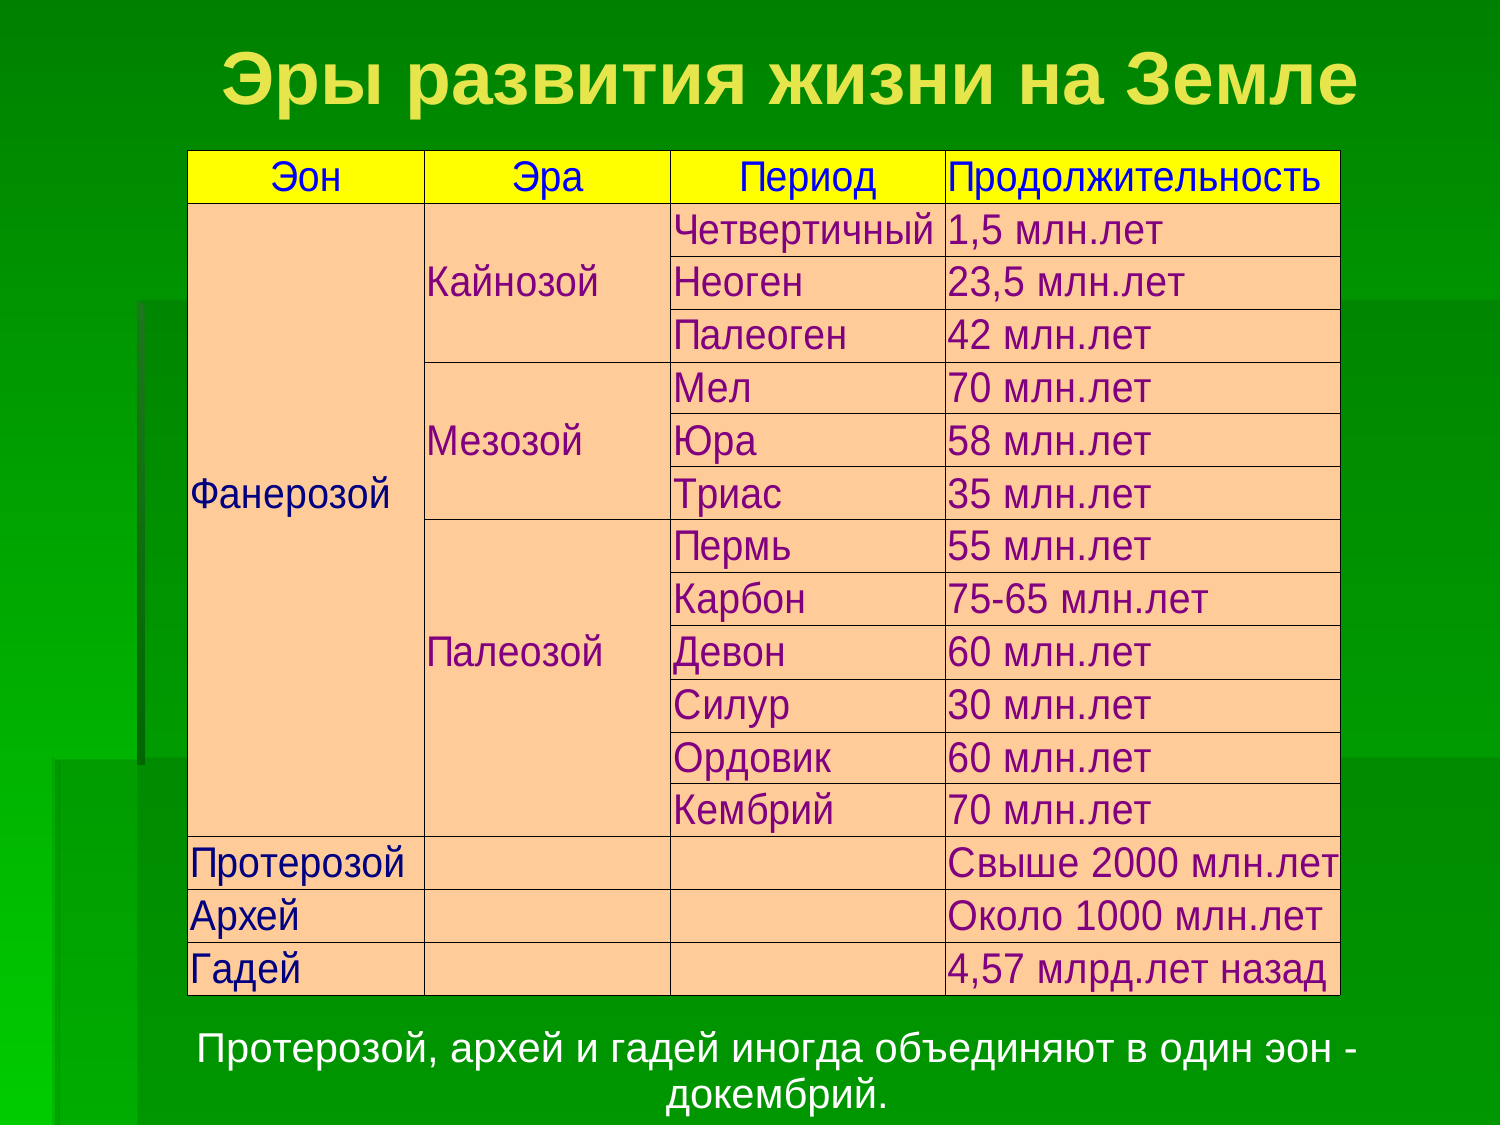

Эры развития жизни на Земле
Протерозой, архей и гадей иногда объединяют в один эон - докембрий.